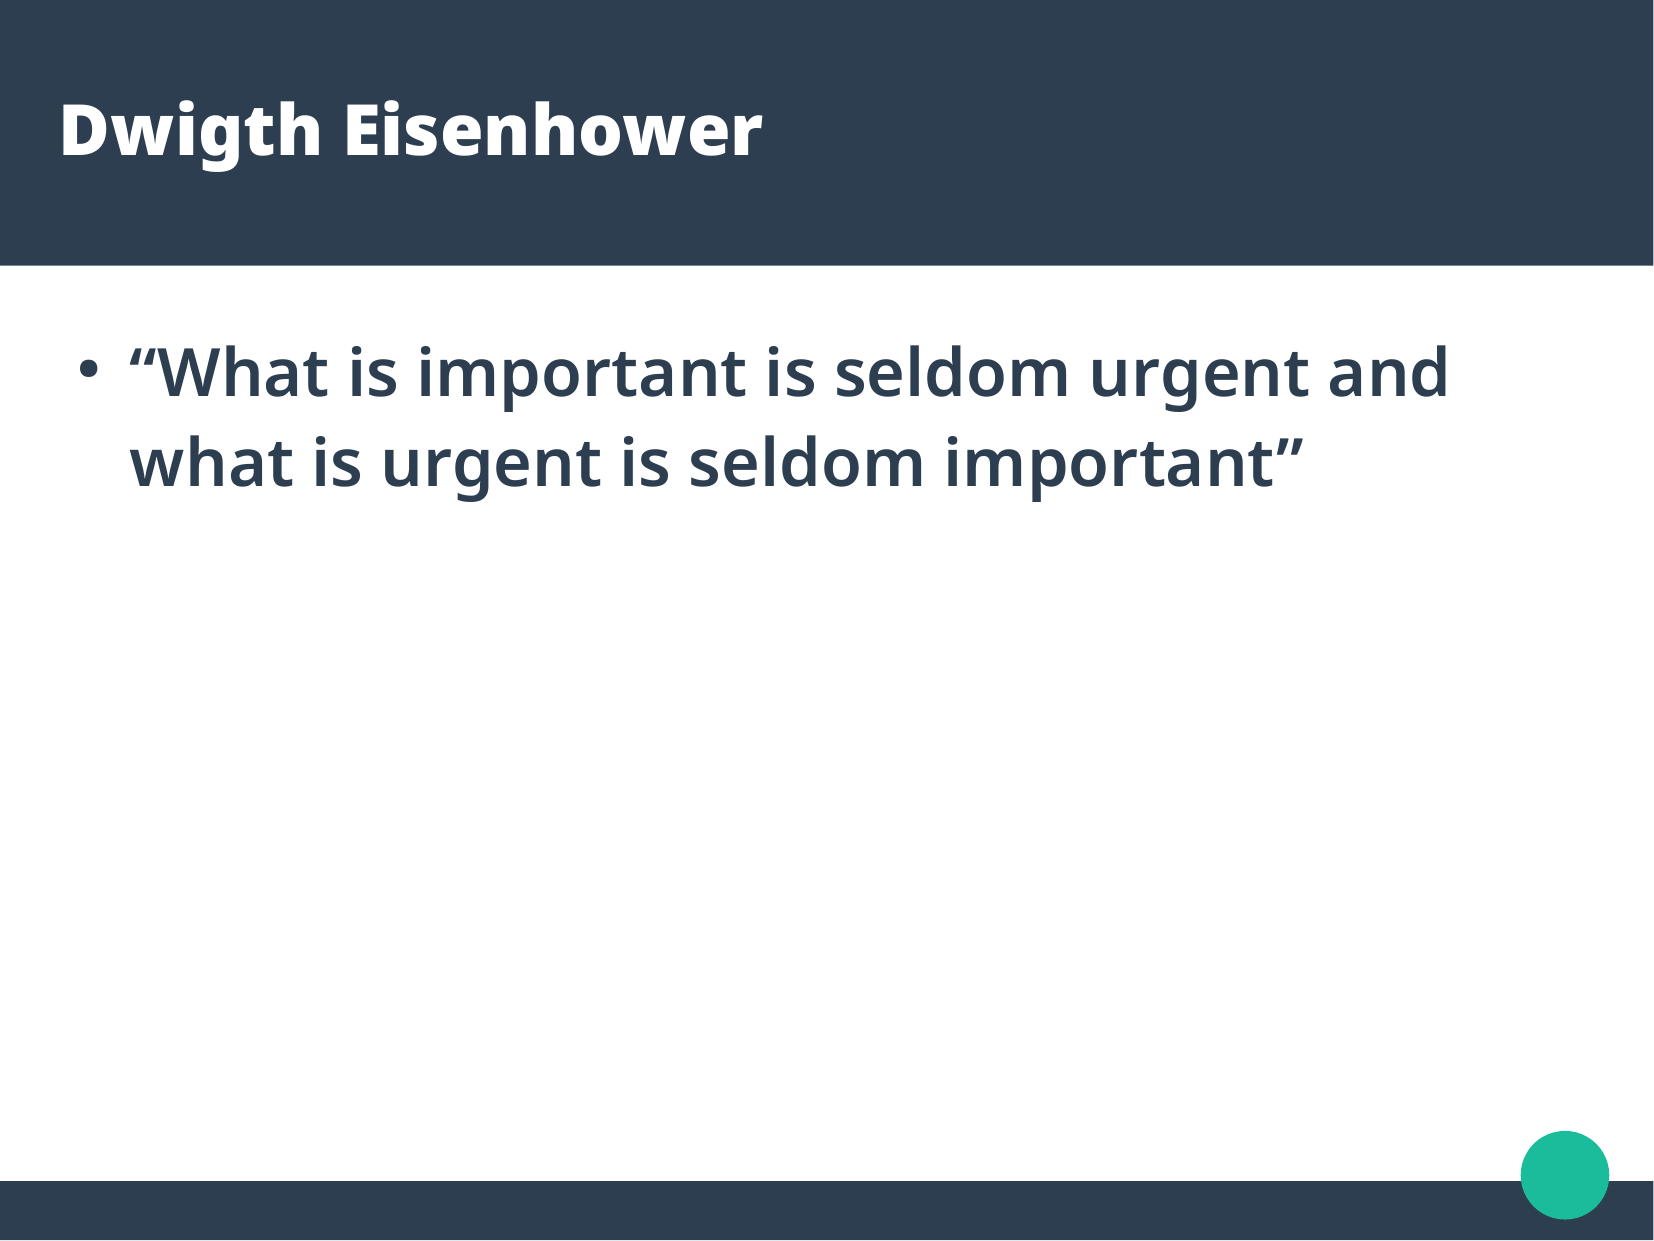

# Dwigth Eisenhower
“What is important is seldom urgent and what is urgent is seldom important”